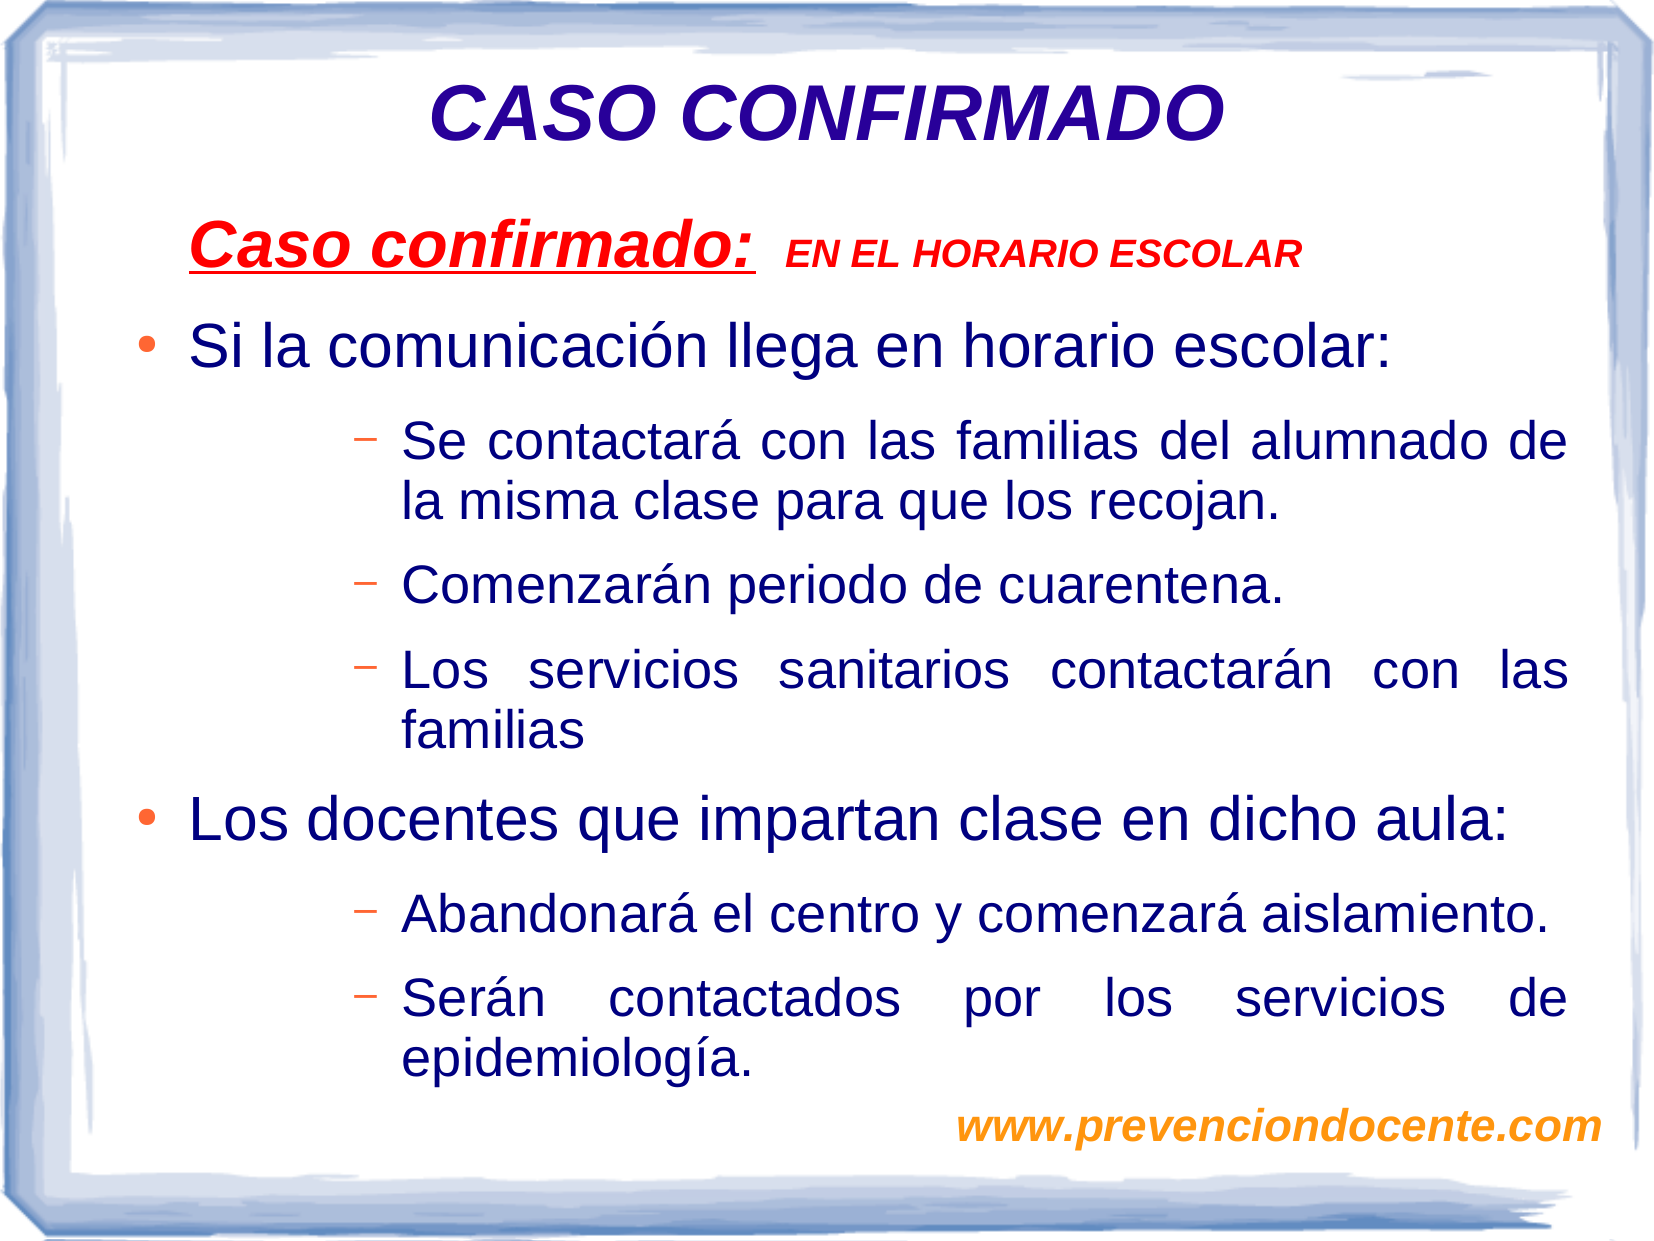

# CASO CONFIRMADO
Caso confirmado: EN EL HORARIO ESCOLAR
Si la comunicación llega en horario escolar:
Se contactará con las familias del alumnado de la misma clase para que los recojan.
Comenzarán periodo de cuarentena.
Los servicios sanitarios contactarán con las familias
Los docentes que impartan clase en dicho aula:
Abandonará el centro y comenzará aislamiento.
Serán contactados por los servicios de epidemiología.
www.prevenciondocente.com